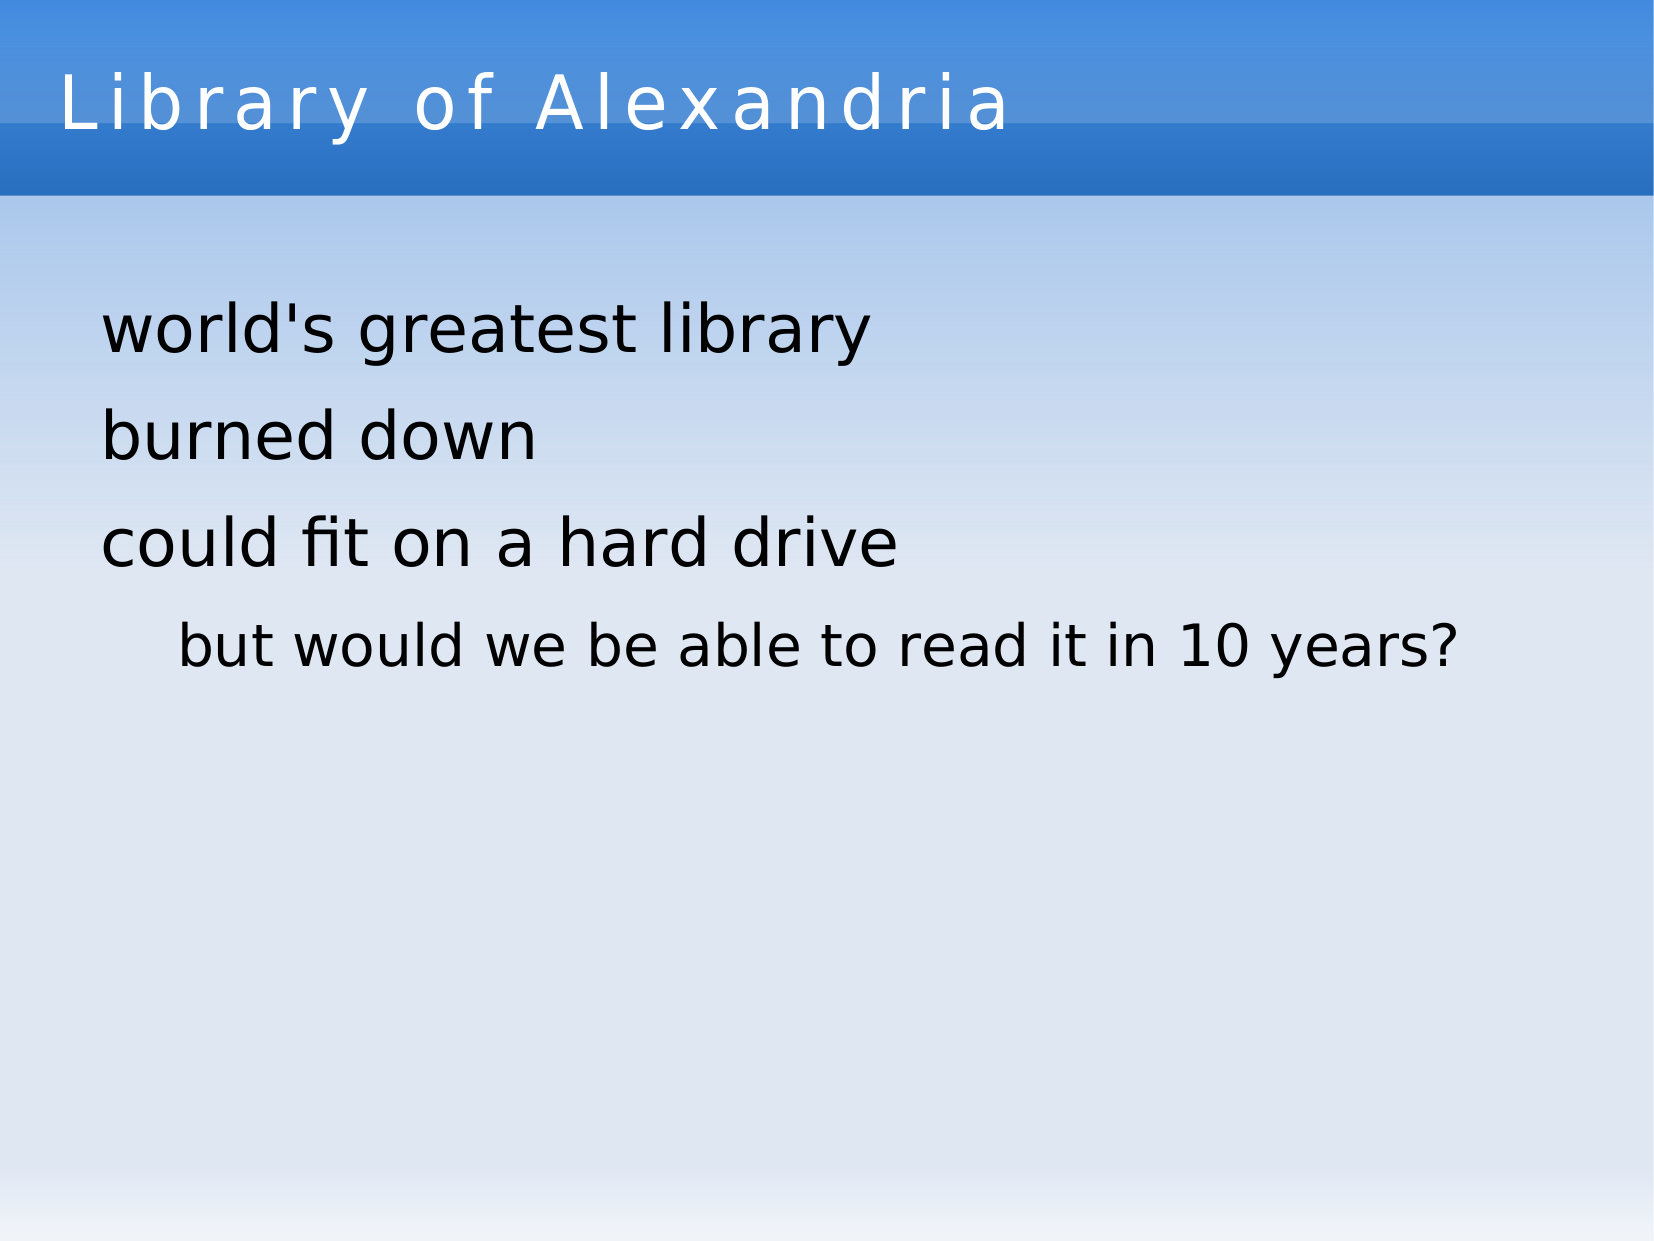

# Library of Alexandria
world's greatest library
burned down
could fit on a hard drive
but would we be able to read it in 10 years?